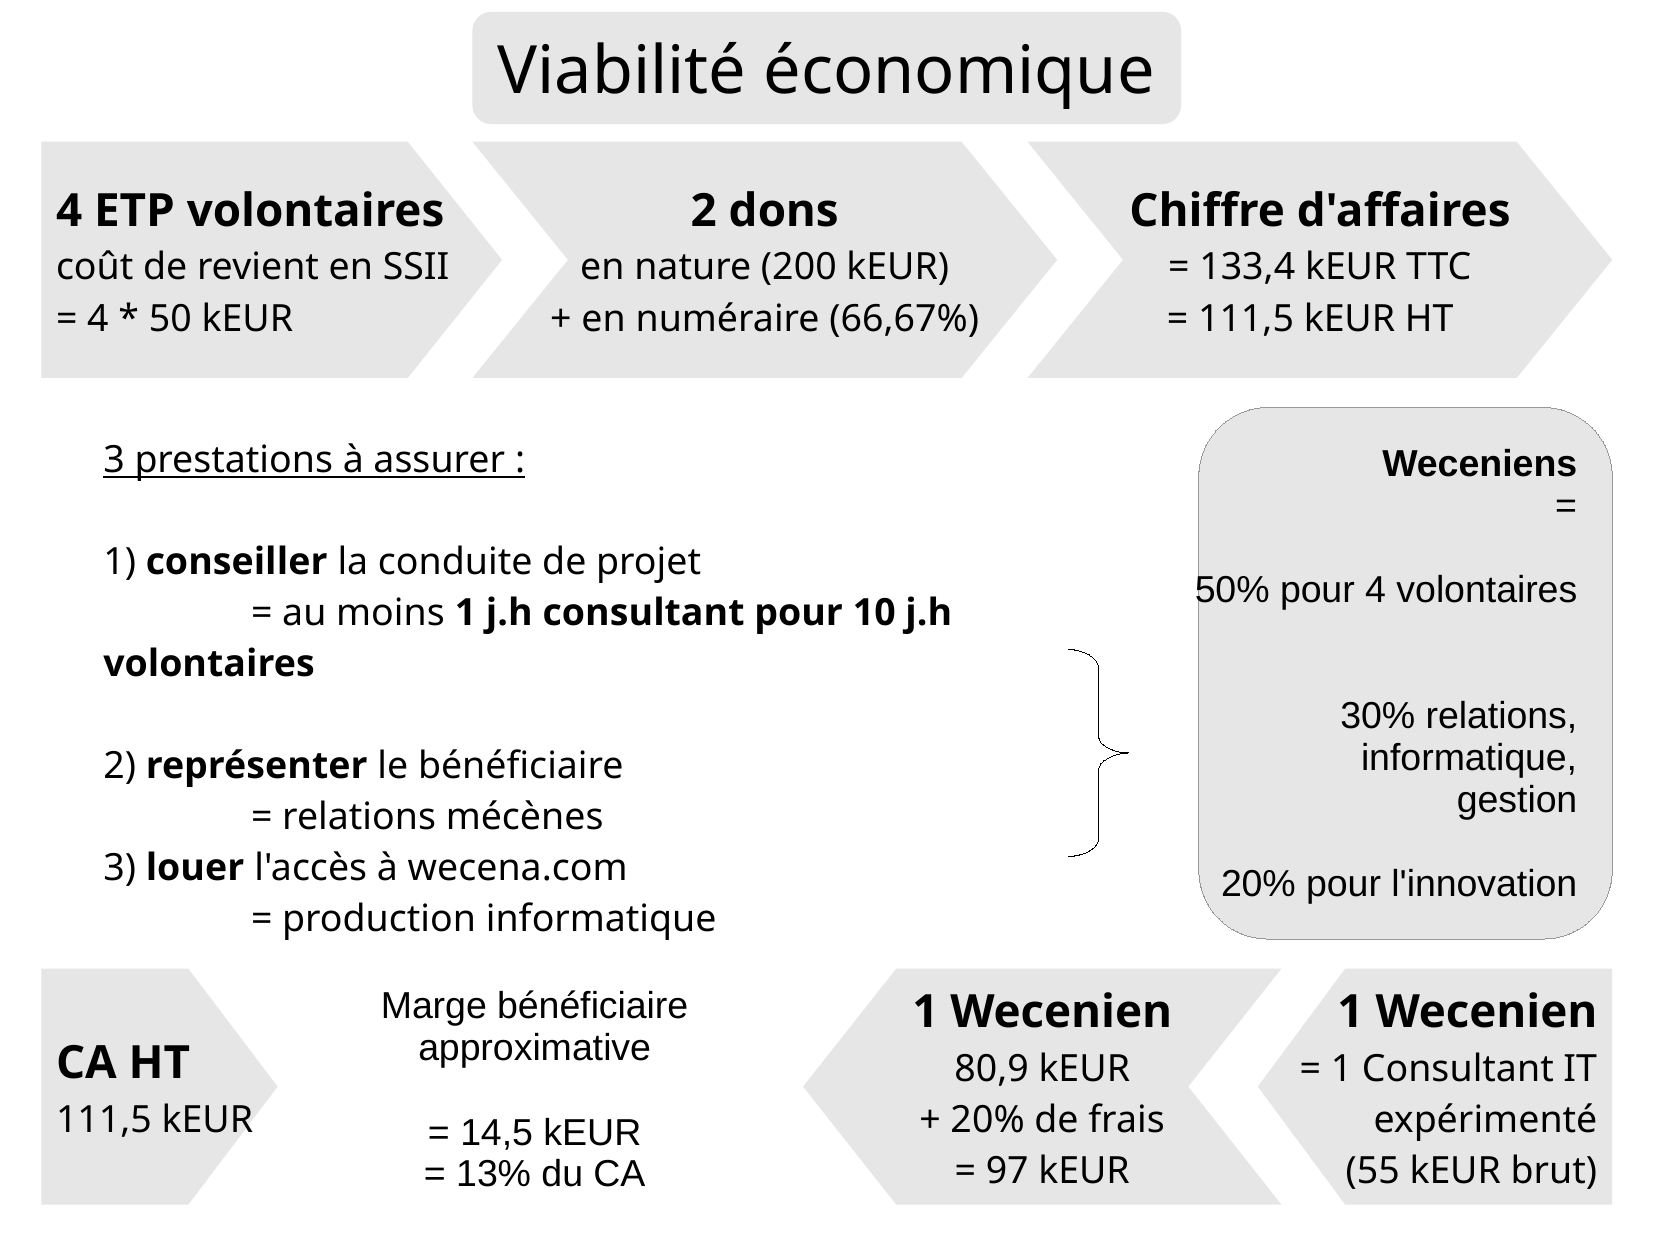

Viabilité économique
4 ETP volontaires
coût de revient en SSII
= 4 * 50 kEUR
2 dons
en nature (200 kEUR)
+ en numéraire (66,67%)
Chiffre d'affaires
= 133,4 kEUR TTC
= 111,5 kEUR HT
Weceniens
=
50% pour 4 volontaires
30% relations,
informatique,
gestion
20% pour l'innovation
3 prestations à assurer :
 conseiller la conduite de projet
		= au moins 1 j.h consultant pour 10 j.h volontaires
 représenter le bénéficiaire
		= relations mécènes
 louer l'accès à wecena.com
		= production informatique
CA HT
111,5 kEUR
1 Wecenien
80,9 kEUR
+ 20% de frais
= 97 kEUR
1 Wecenien
= 1 Consultant IT
expérimenté
(55 kEUR brut)
Marge bénéficiaire
approximative
= 14,5 kEUR
= 13% du CA